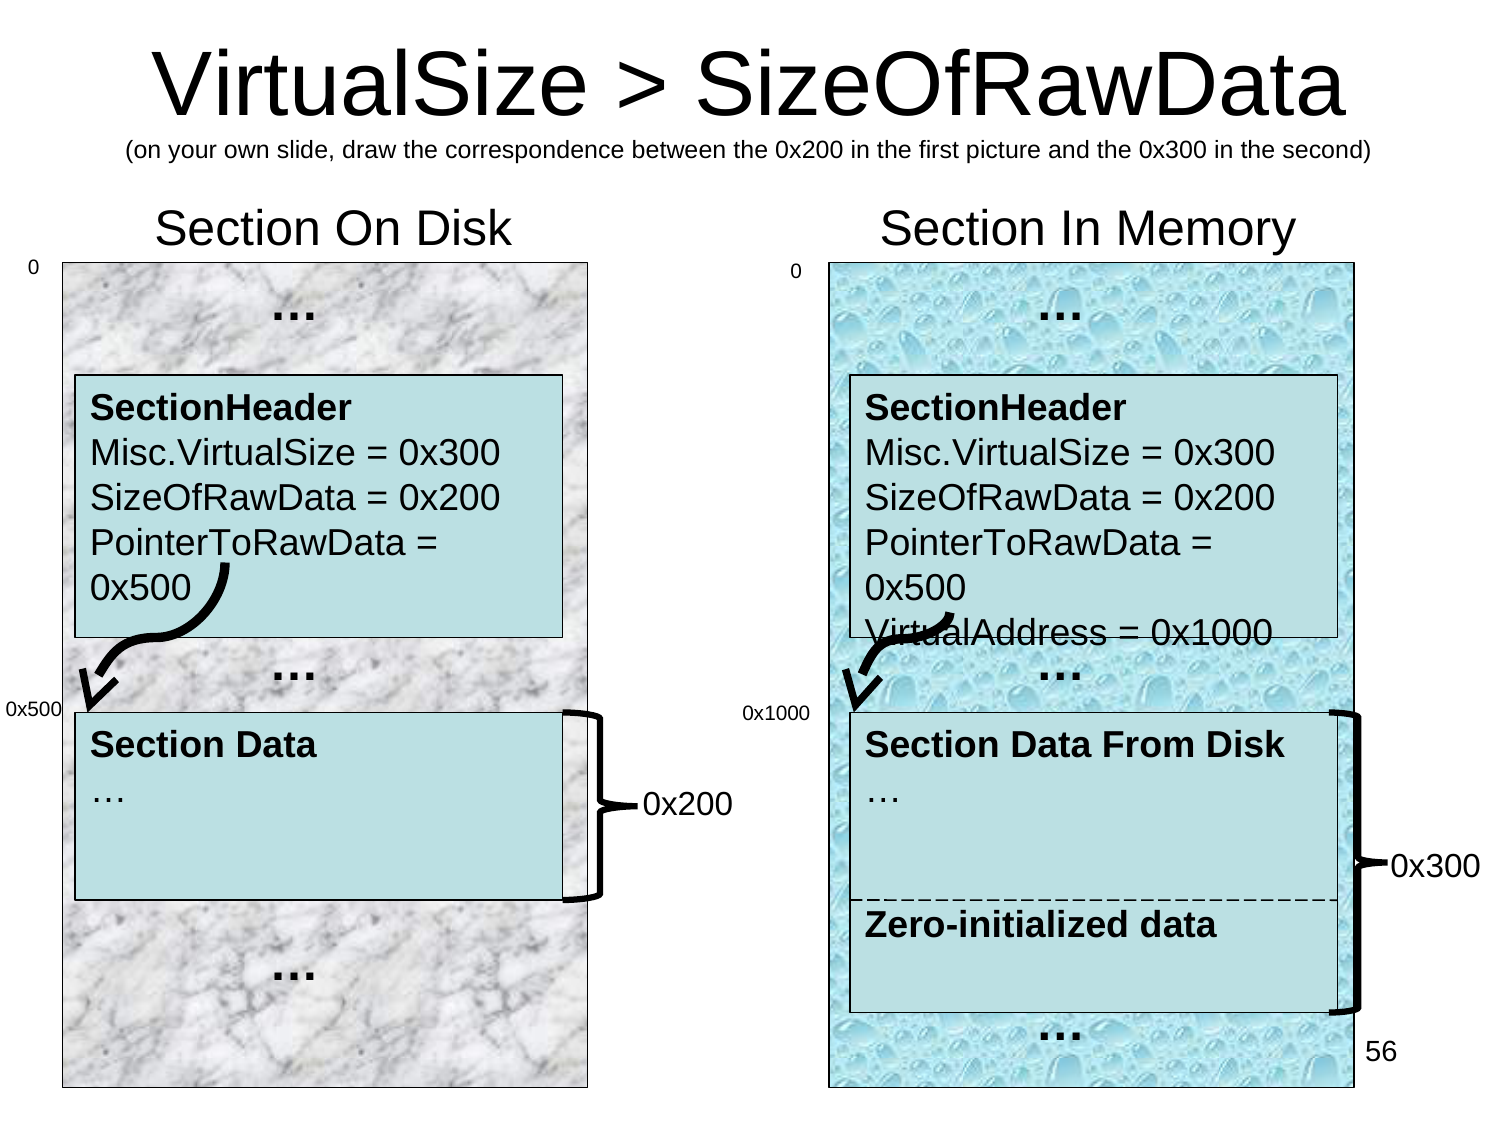

# VirtualSize > SizeOfRawData (on your own slide, draw the correspondence between the 0x200 in the first picture and the 0x300 in the second)
Section On Disk
Section In Memory
0
0
	 …
	 …
	 …
	 …
	 …
	 …
SectionHeader
Misc.VirtualSize = 0x300
SizeOfRawData = 0x200
PointerToRawData = 0x500
SectionHeader
Misc.VirtualSize = 0x300
SizeOfRawData = 0x200
PointerToRawData = 0x500
VirtualAddress = 0x1000
0x500
0x1000
Section Data
…
Section Data From Disk
…
Zero-initialized data
0x200
0x300